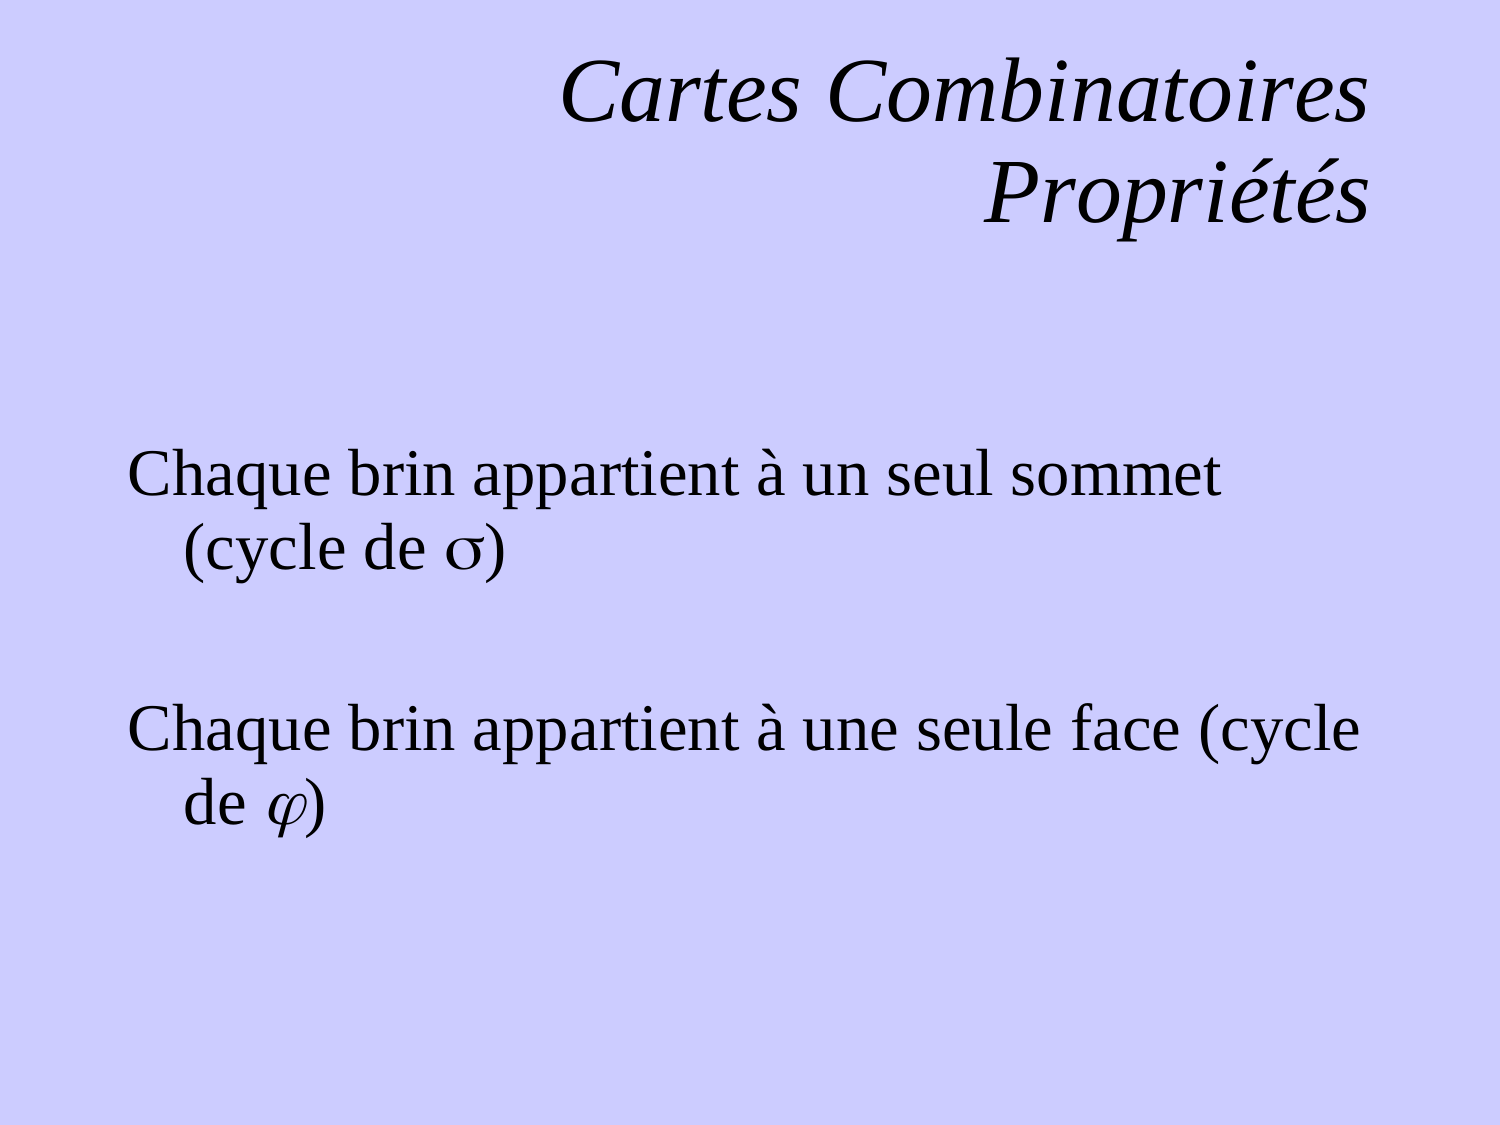

# Cartes Combinatoires Propriétés
Chaque brin appartient à un seul sommet (cycle de )
Chaque brin appartient à une seule face (cycle de )